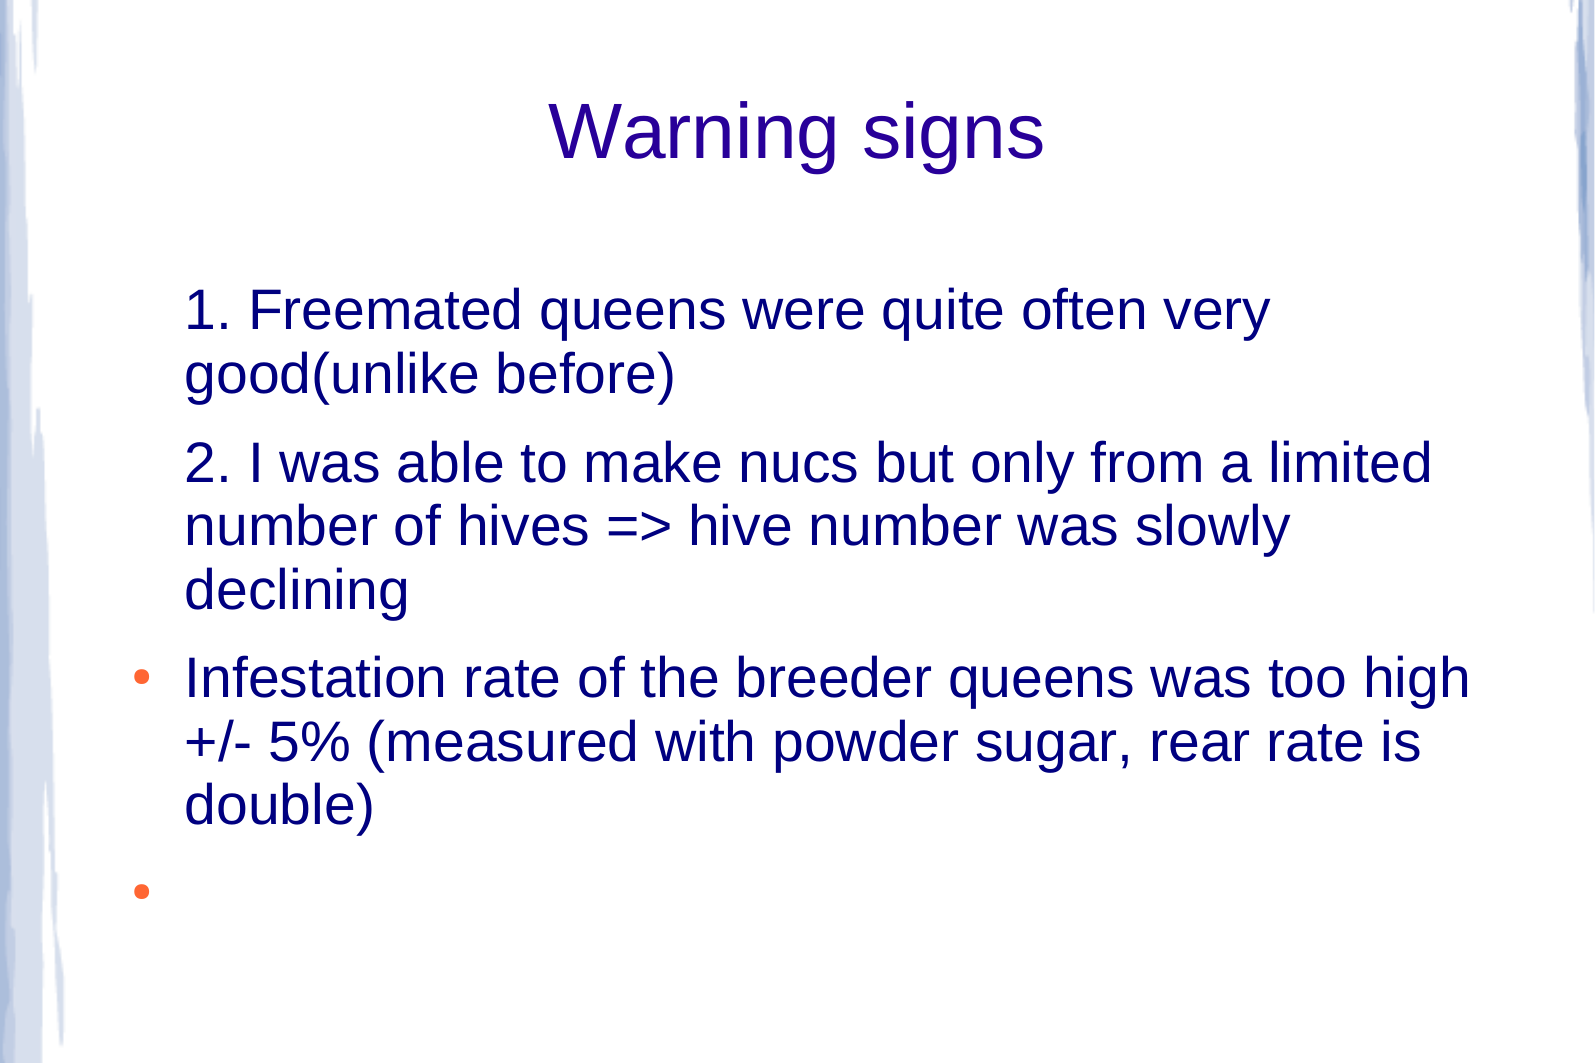

# Warning signs
1. Freemated queens were quite often very good(unlike before)
2. I was able to make nucs but only from a limited number of hives => hive number was slowly declining
Infestation rate of the breeder queens was too high +/- 5% (measured with powder sugar, rear rate is double)